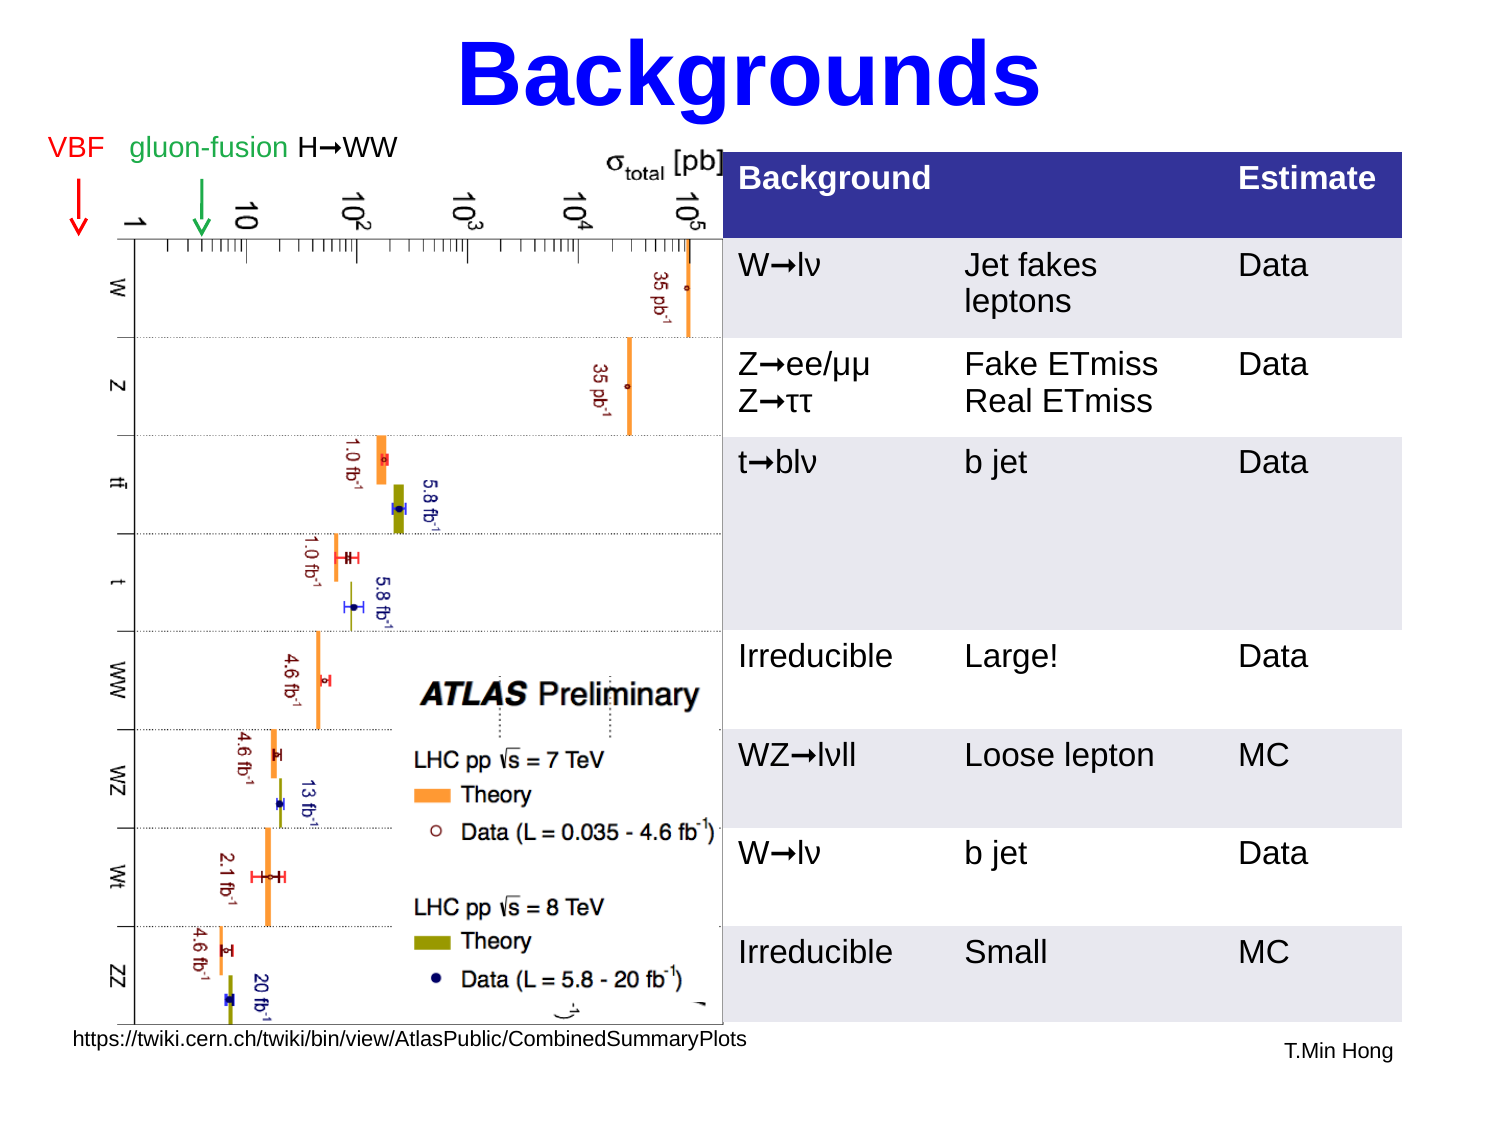

# Backgrounds
VBF gluon-fusion H➞WW
| Background | | Estimate |
| --- | --- | --- |
| W➞lν | Jet fakes leptons | Data |
| Z➞ee/μμ Z➞ττ | Fake ETmiss Real ETmiss | Data |
| t➞blν | b jet | Data |
| Irreducible | Large! | Data |
| WZ➞lνll | Loose lepton | MC |
| W➞lν | b jet | Data |
| Irreducible | Small | MC |
https://twiki.cern.ch/twiki/bin/view/AtlasPublic/CombinedSummaryPlots
T.Min Hong